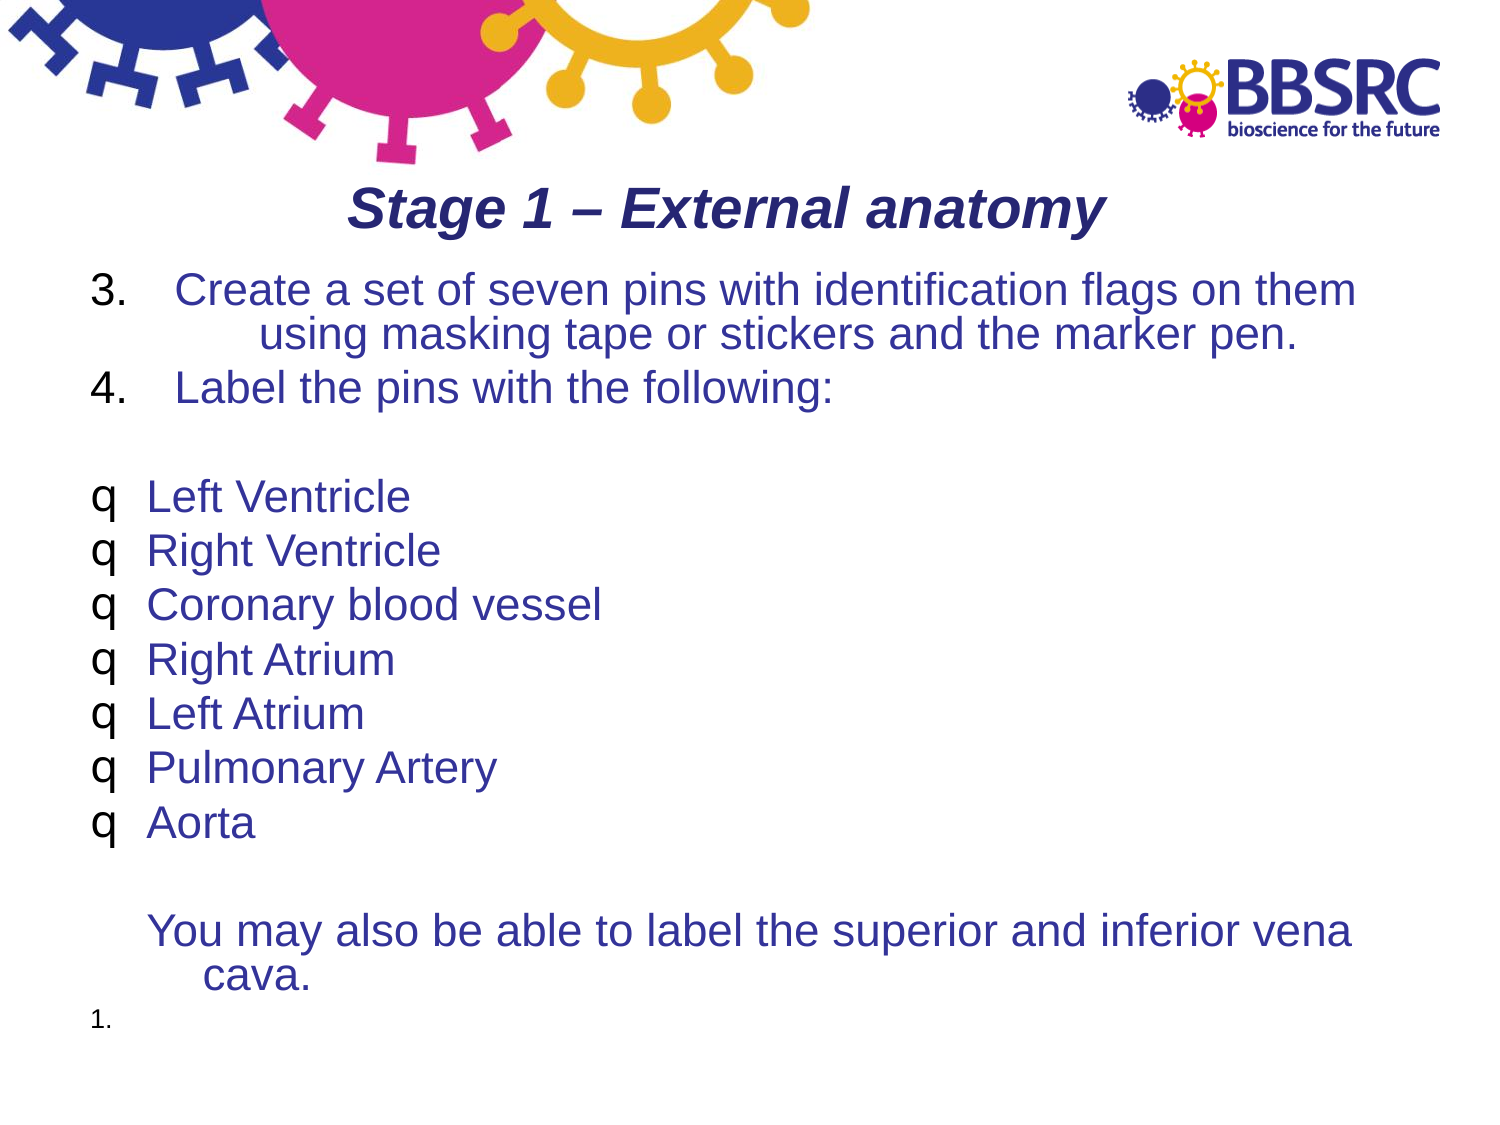

# Stage 1 – External anatomy
Create a set of seven pins with identification flags on them using masking tape or stickers and the marker pen.
Label the pins with the following:
Left Ventricle
Right Ventricle
Coronary blood vessel
Right Atrium
Left Atrium
Pulmonary Artery
Aorta
You may also be able to label the superior and inferior vena cava.